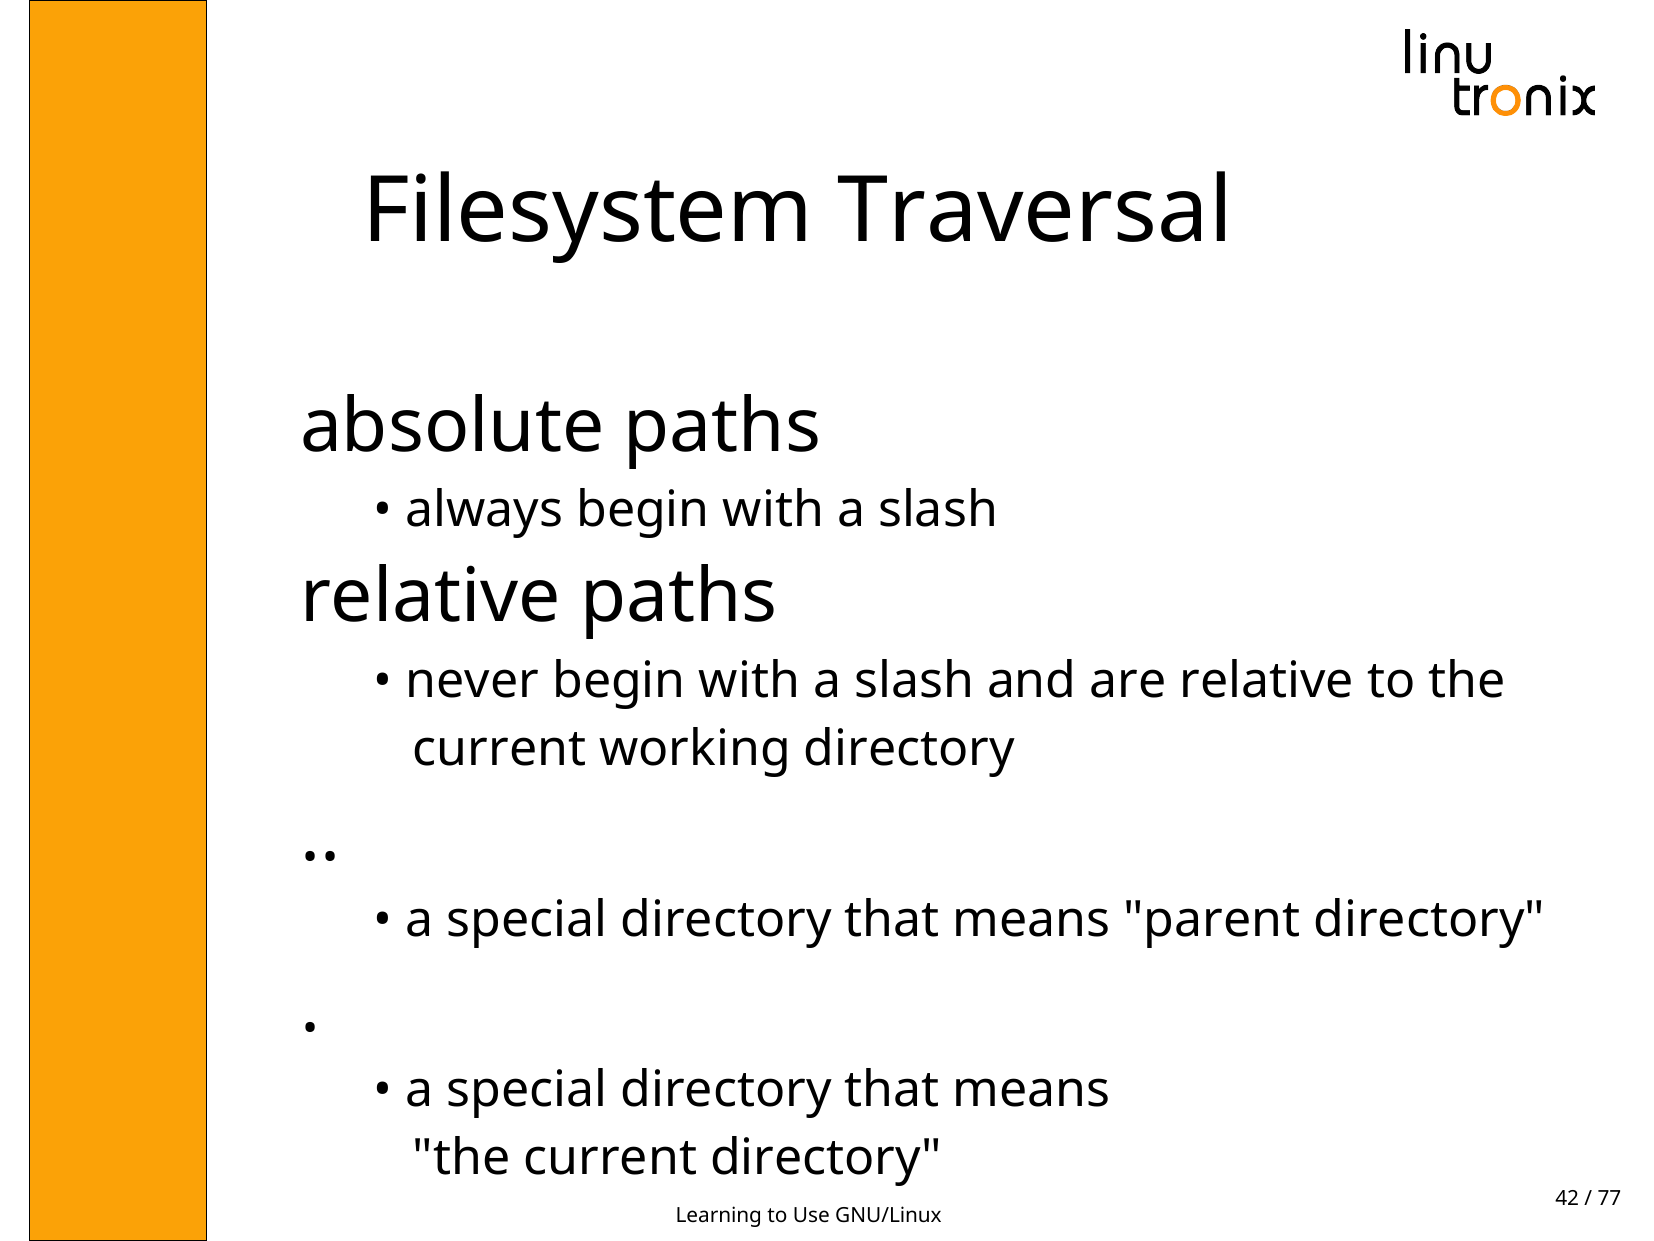

Filesystem Traversal
absolute paths
	• always begin with a slash
relative paths
	• never begin with a slash and are relative to the
	 current working directory
..
	• a special directory that means "parent directory"
.
	• a special directory that means
	 "the current directory"
42
Firmenvorstellung Linutronix V3.3